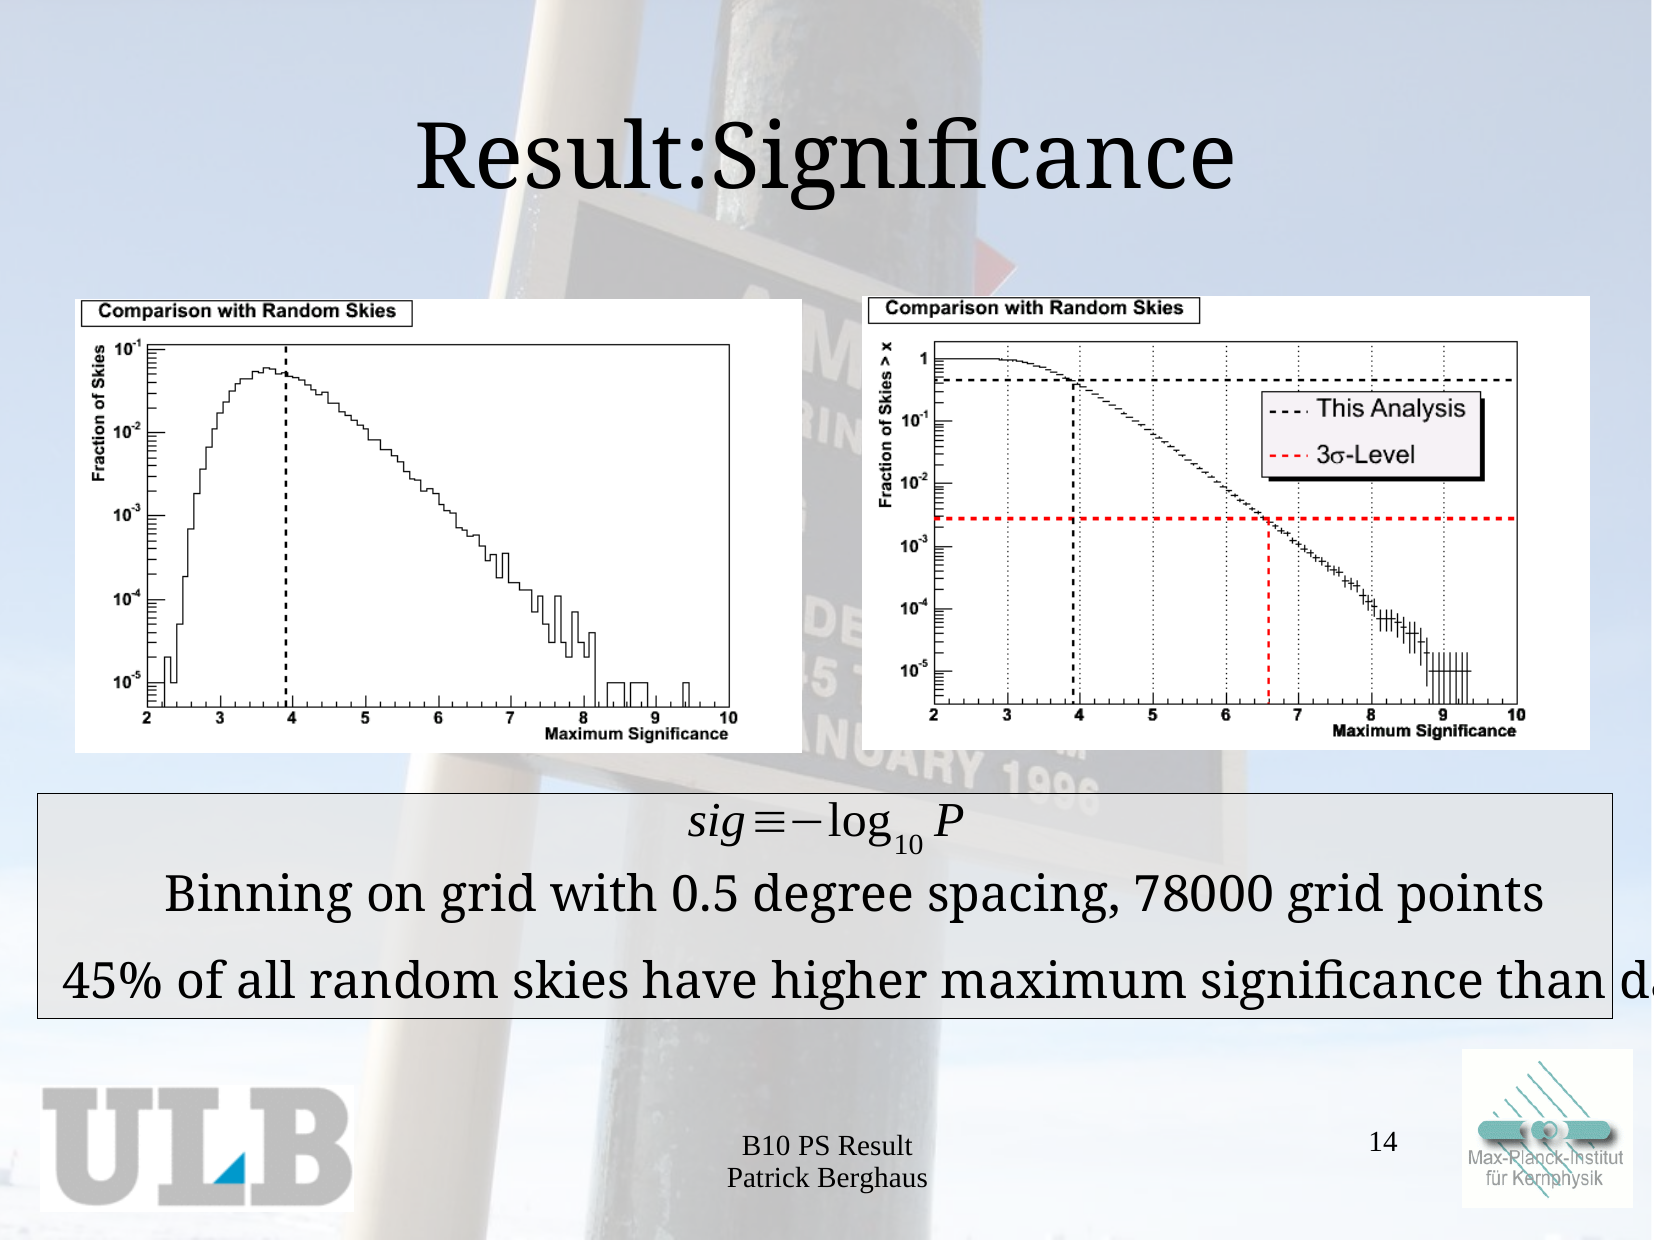

# Result:Significance
Binning on grid with 0.5 degree spacing, 78000 grid points
45% of all random skies have higher maximum significance than data
14